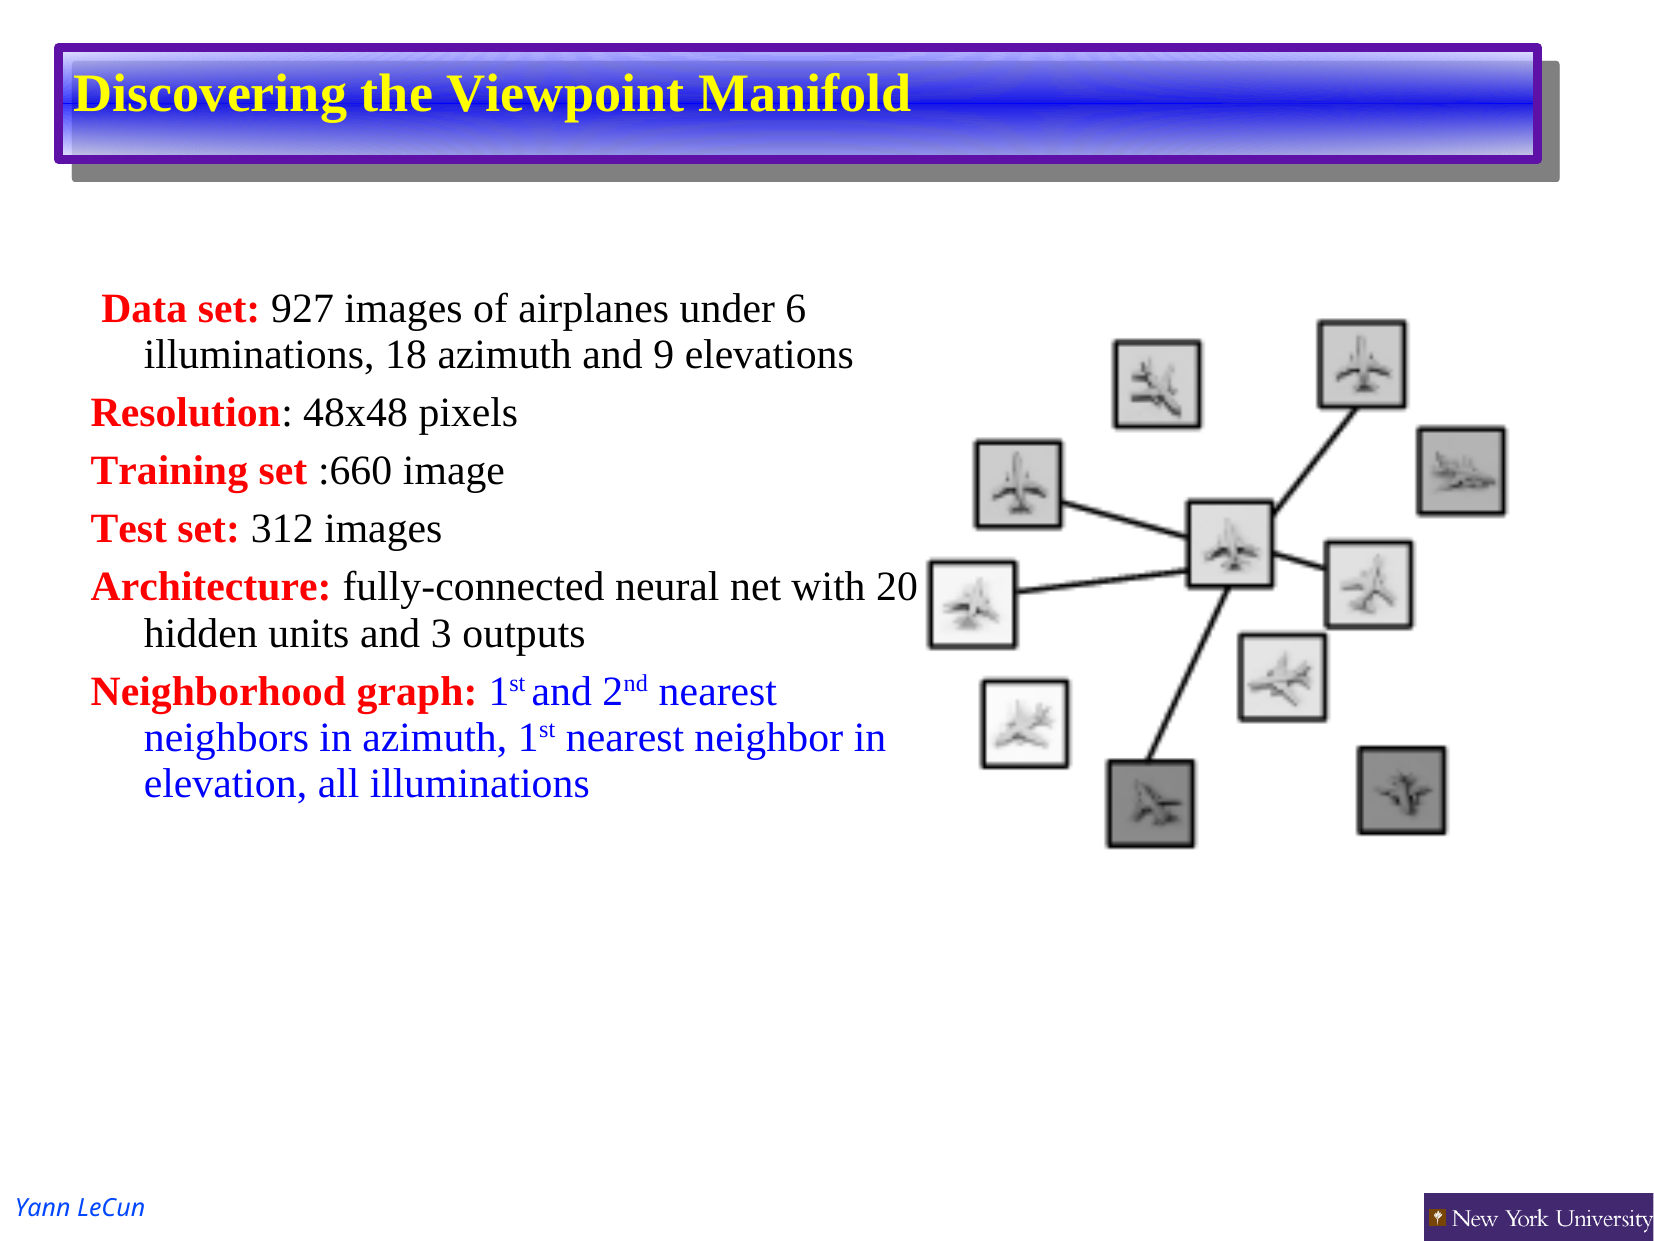

Discovering the Viewpoint Manifold
 Data set: 927 images of airplanes under 6 illuminations, 18 azimuth and 9 elevations
Resolution: 48x48 pixels
Training set :660 image
Test set: 312 images
Architecture: fully-connected neural net with 20 hidden units and 3 outputs
Neighborhood graph: 1st and 2nd nearest neighbors in azimuth, 1st nearest neighbor in elevation, all illuminations